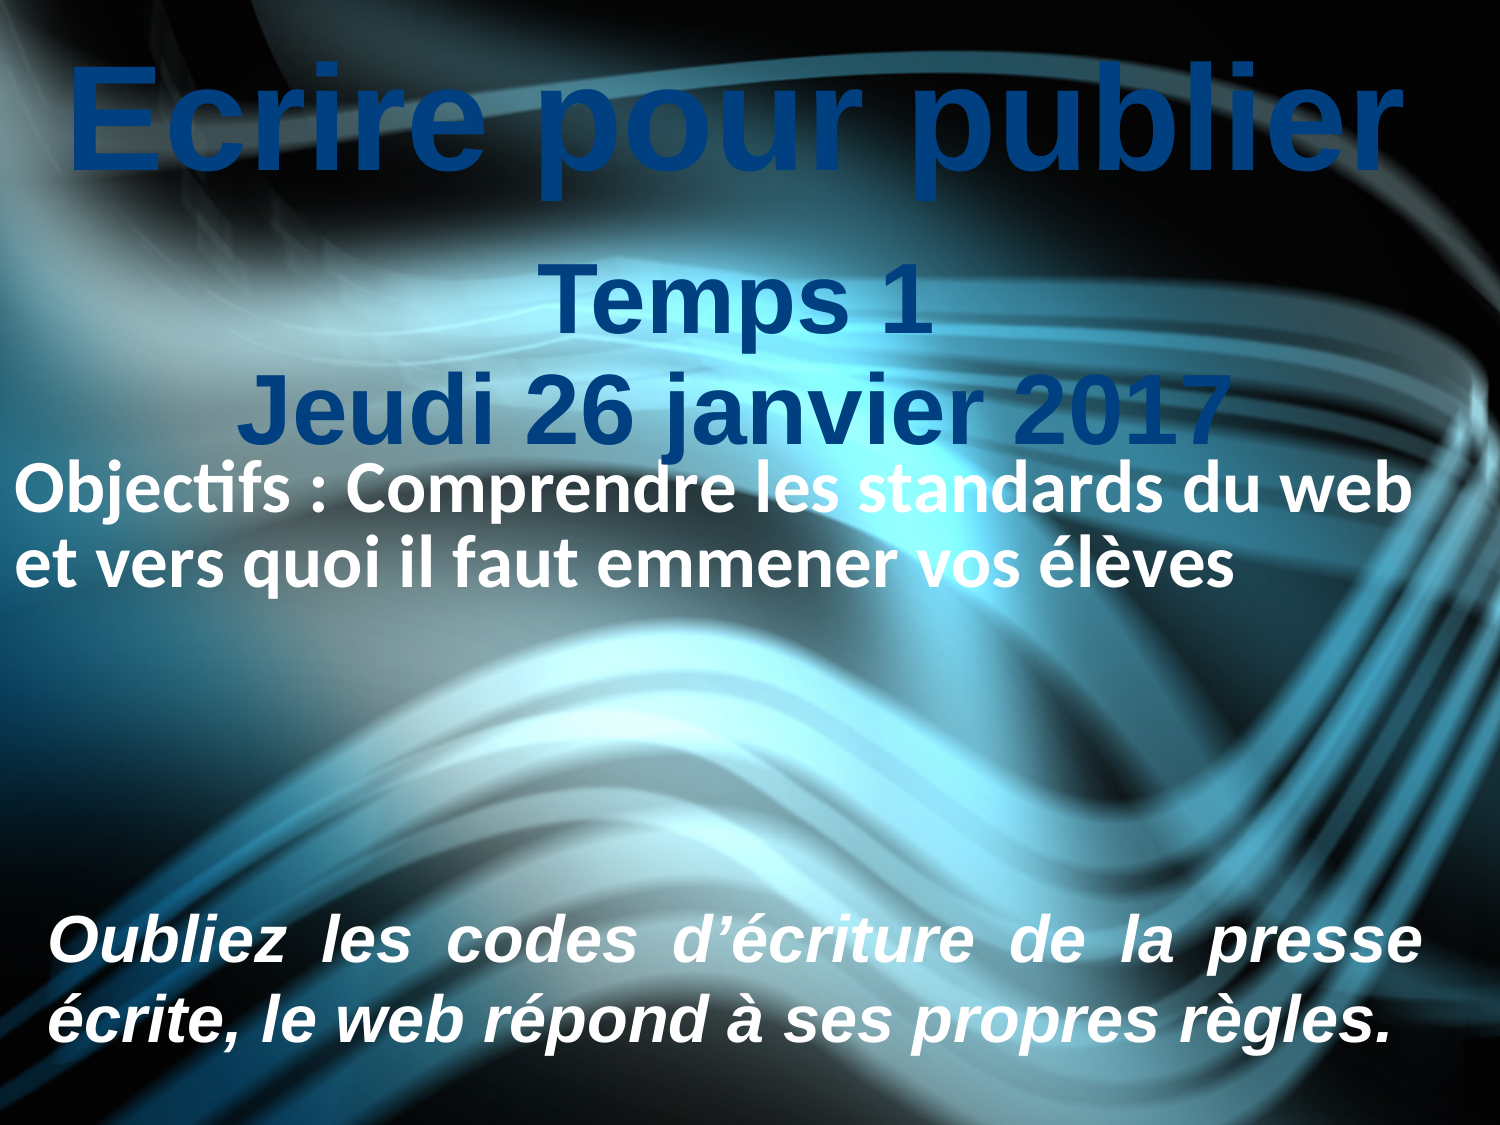

# Ecrire pour publier
Temps 1
Jeudi 26 janvier 2017
Objectifs : Comprendre les standards du web et vers quoi il faut emmener vos élèves
Oubliez les codes d’écriture de la presse écrite, le web répond à ses propres règles.